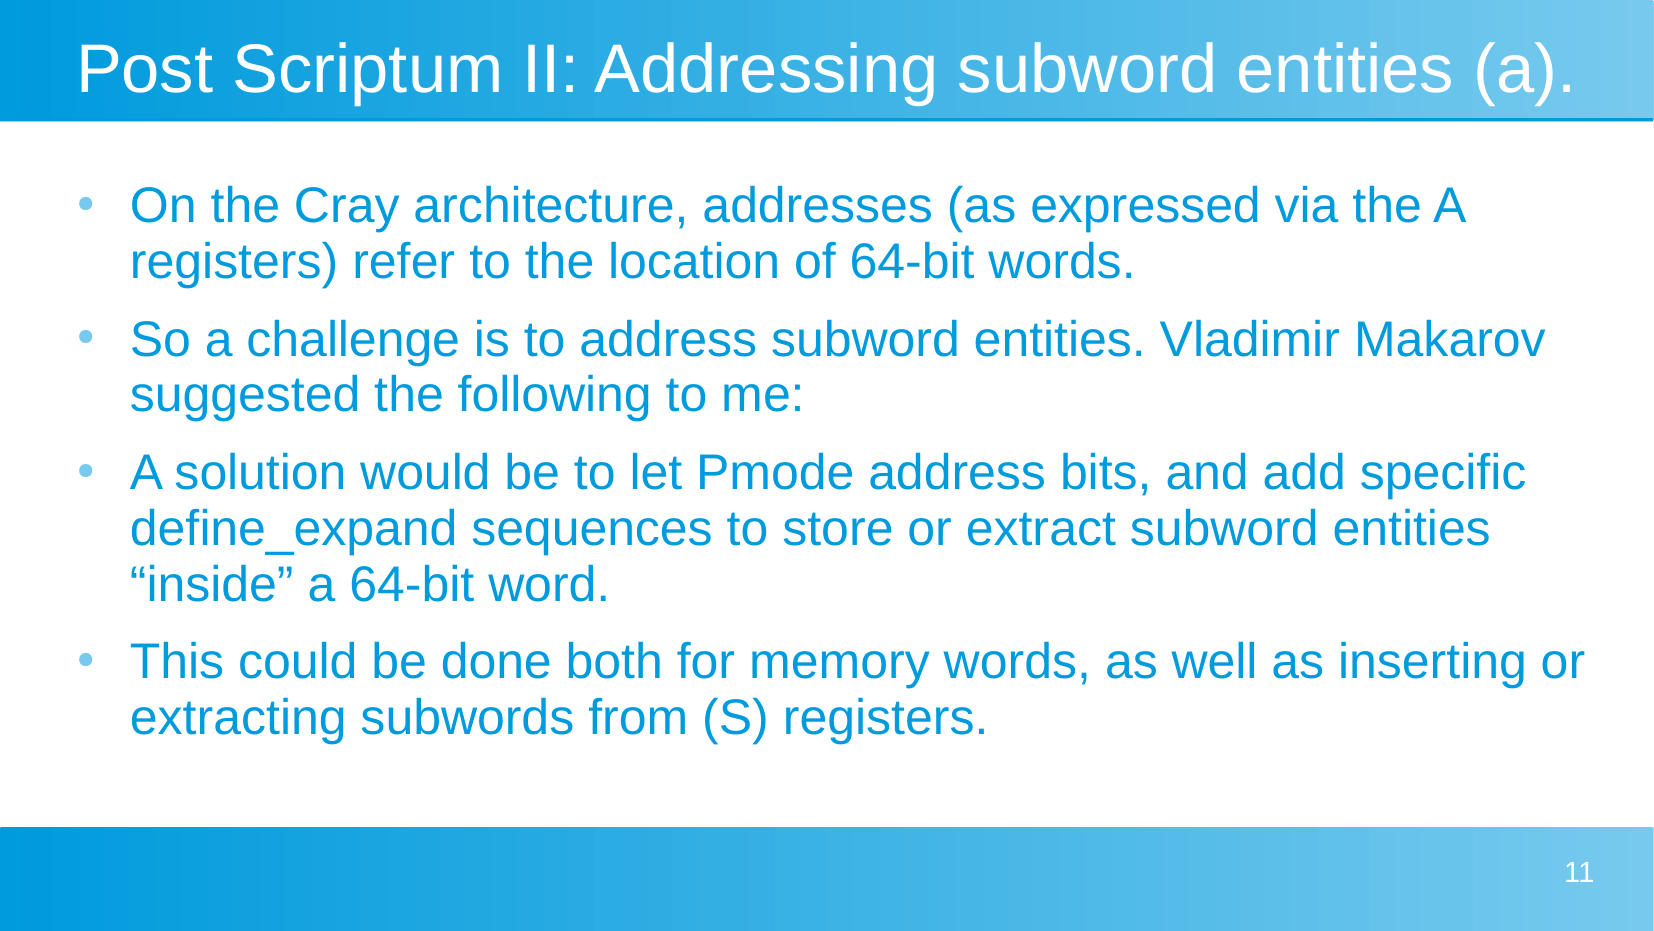

# Post Scriptum II: Addressing subword entities (a).
On the Cray architecture, addresses (as expressed via the A registers) refer to the location of 64-bit words.
So a challenge is to address subword entities. Vladimir Makarov suggested the following to me:
A solution would be to let Pmode address bits, and add specific define_expand sequences to store or extract subword entities “inside” a 64-bit word.
This could be done both for memory words, as well as inserting or extracting subwords from (S) registers.
11